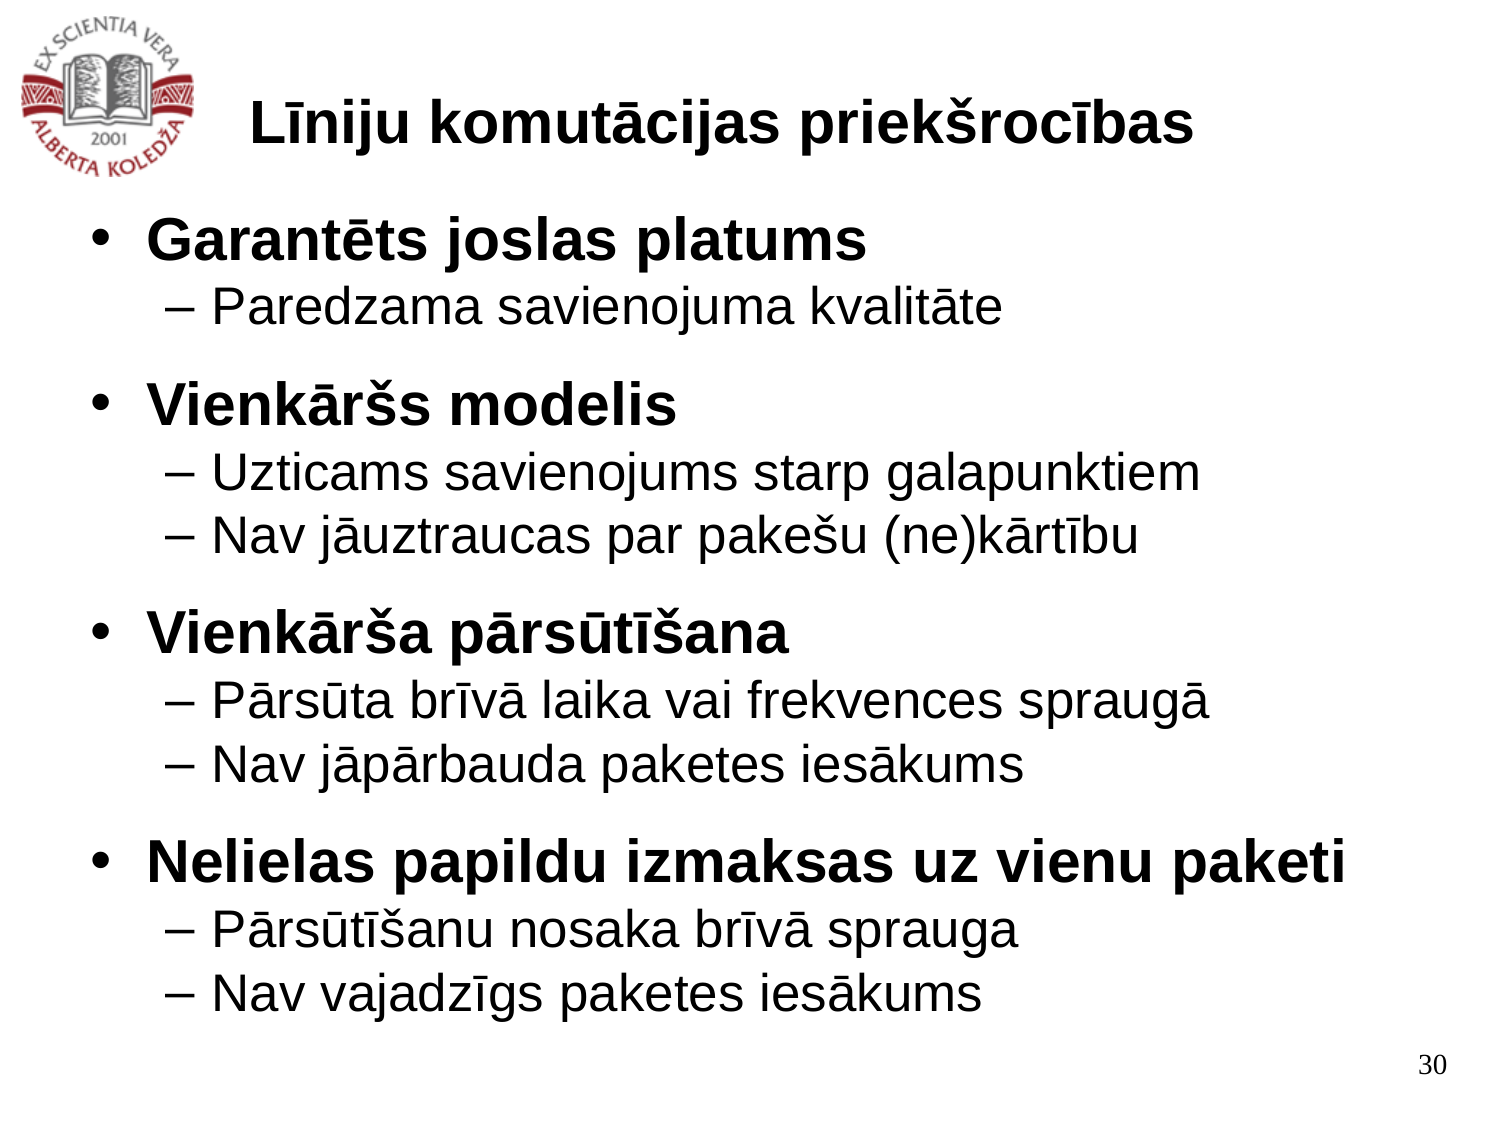

# Līniju komutācijas priekšrocības
Garantēts joslas platums
Paredzama savienojuma kvalitāte
Vienkāršs modelis
Uzticams savienojums starp galapunktiem
Nav jāuztraucas par pakešu (ne)kārtību
Vienkārša pārsūtīšana
Pārsūta brīvā laika vai frekvences spraugā
Nav jāpārbauda paketes iesākums
Nelielas papildu izmaksas uz vienu paketi
Pārsūtīšanu nosaka brīvā sprauga
Nav vajadzīgs paketes iesākums